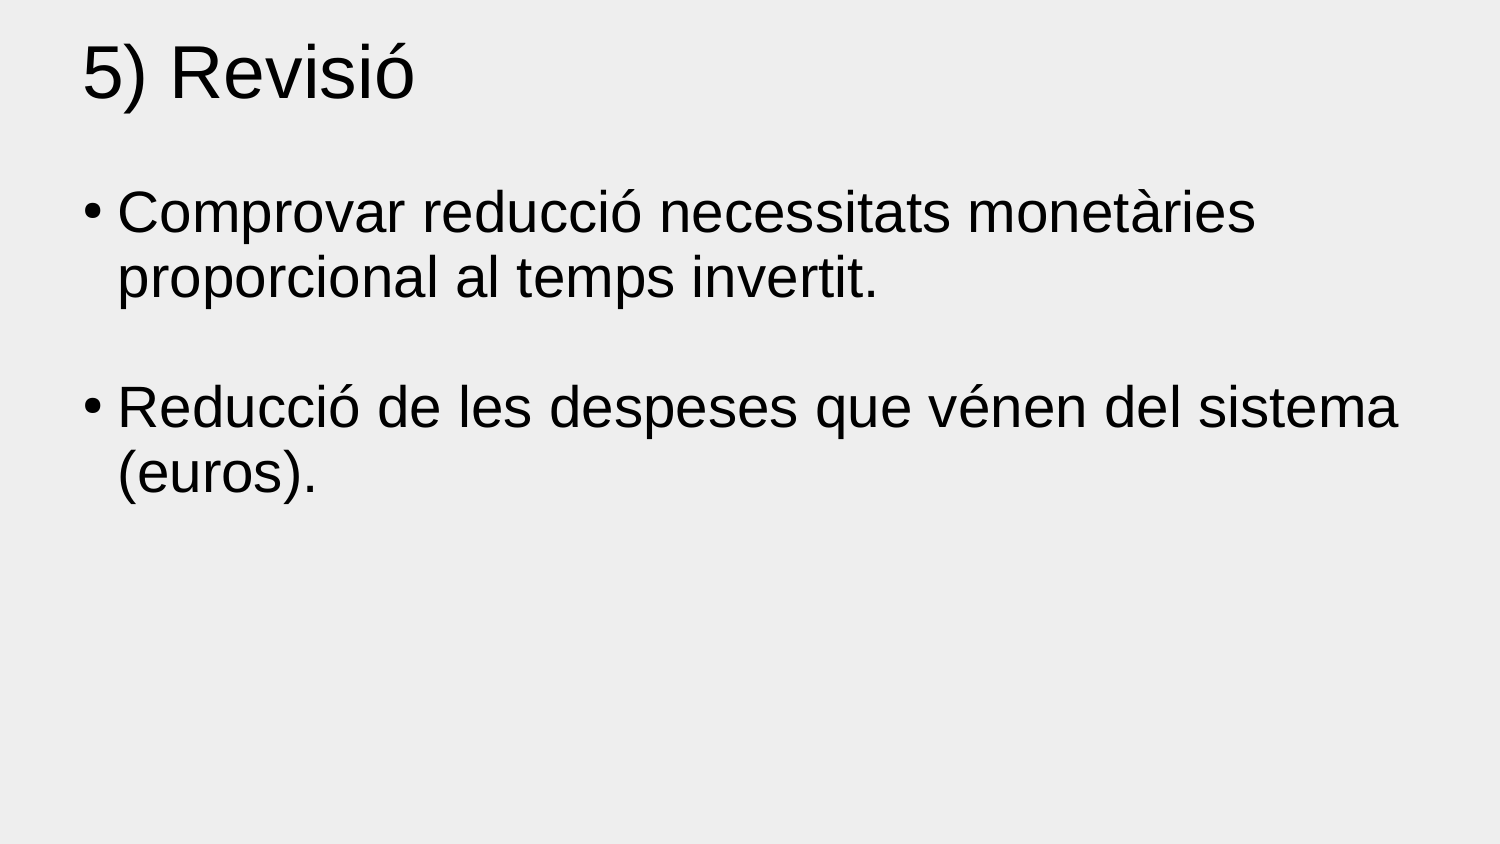

5) Revisió
Comprovar reducció necessitats monetàries proporcional al temps invertit.
Reducció de les despeses que vénen del sistema (euros).